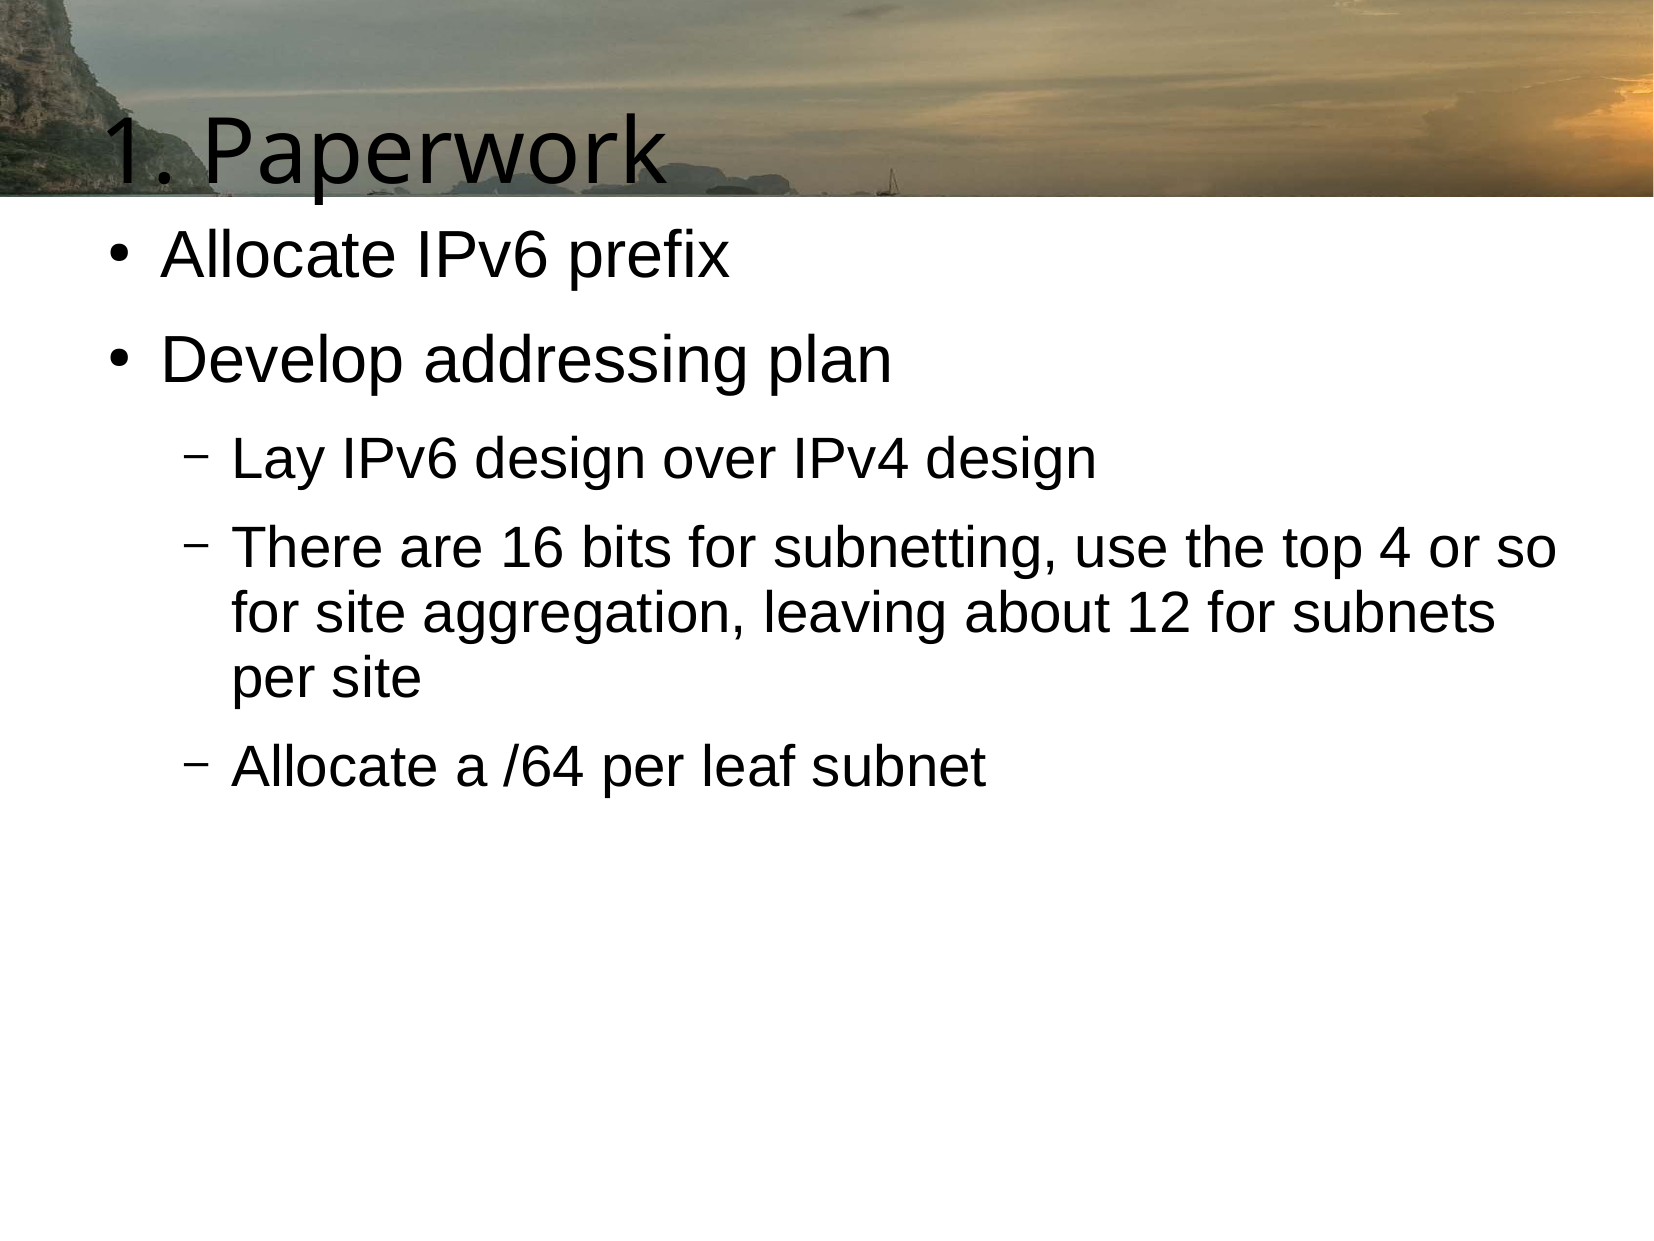

# 1. Paperwork
Allocate IPv6 prefix
Develop addressing plan
Lay IPv6 design over IPv4 design
There are 16 bits for subnetting, use the top 4 or so for site aggregation, leaving about 12 for subnets per site
Allocate a /64 per leaf subnet